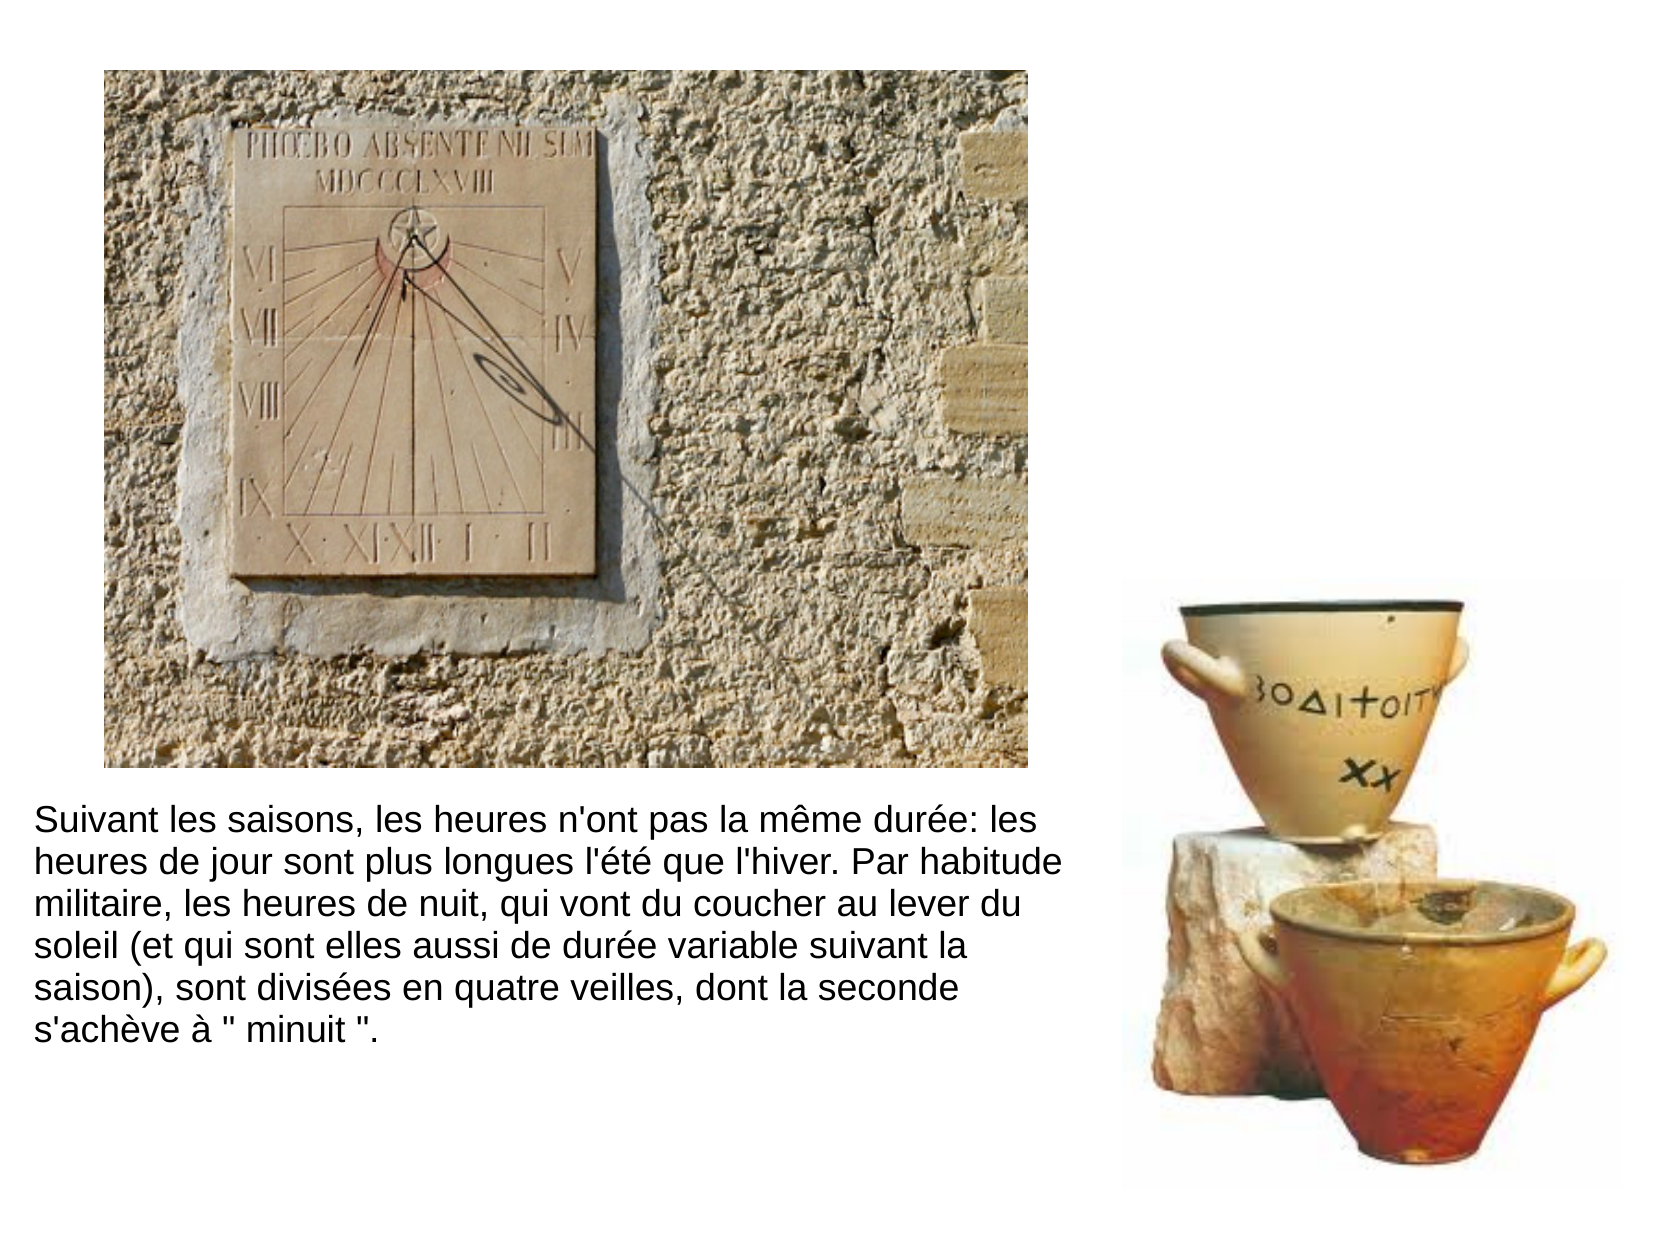

Suivant les saisons, les heures n'ont pas la même durée: les heures de jour sont plus longues l'été que l'hiver. Par habitude militaire, les heures de nuit, qui vont du coucher au lever du soleil (et qui sont elles aussi de durée variable suivant la saison), sont divisées en quatre veilles, dont la seconde s'achève à " minuit ".